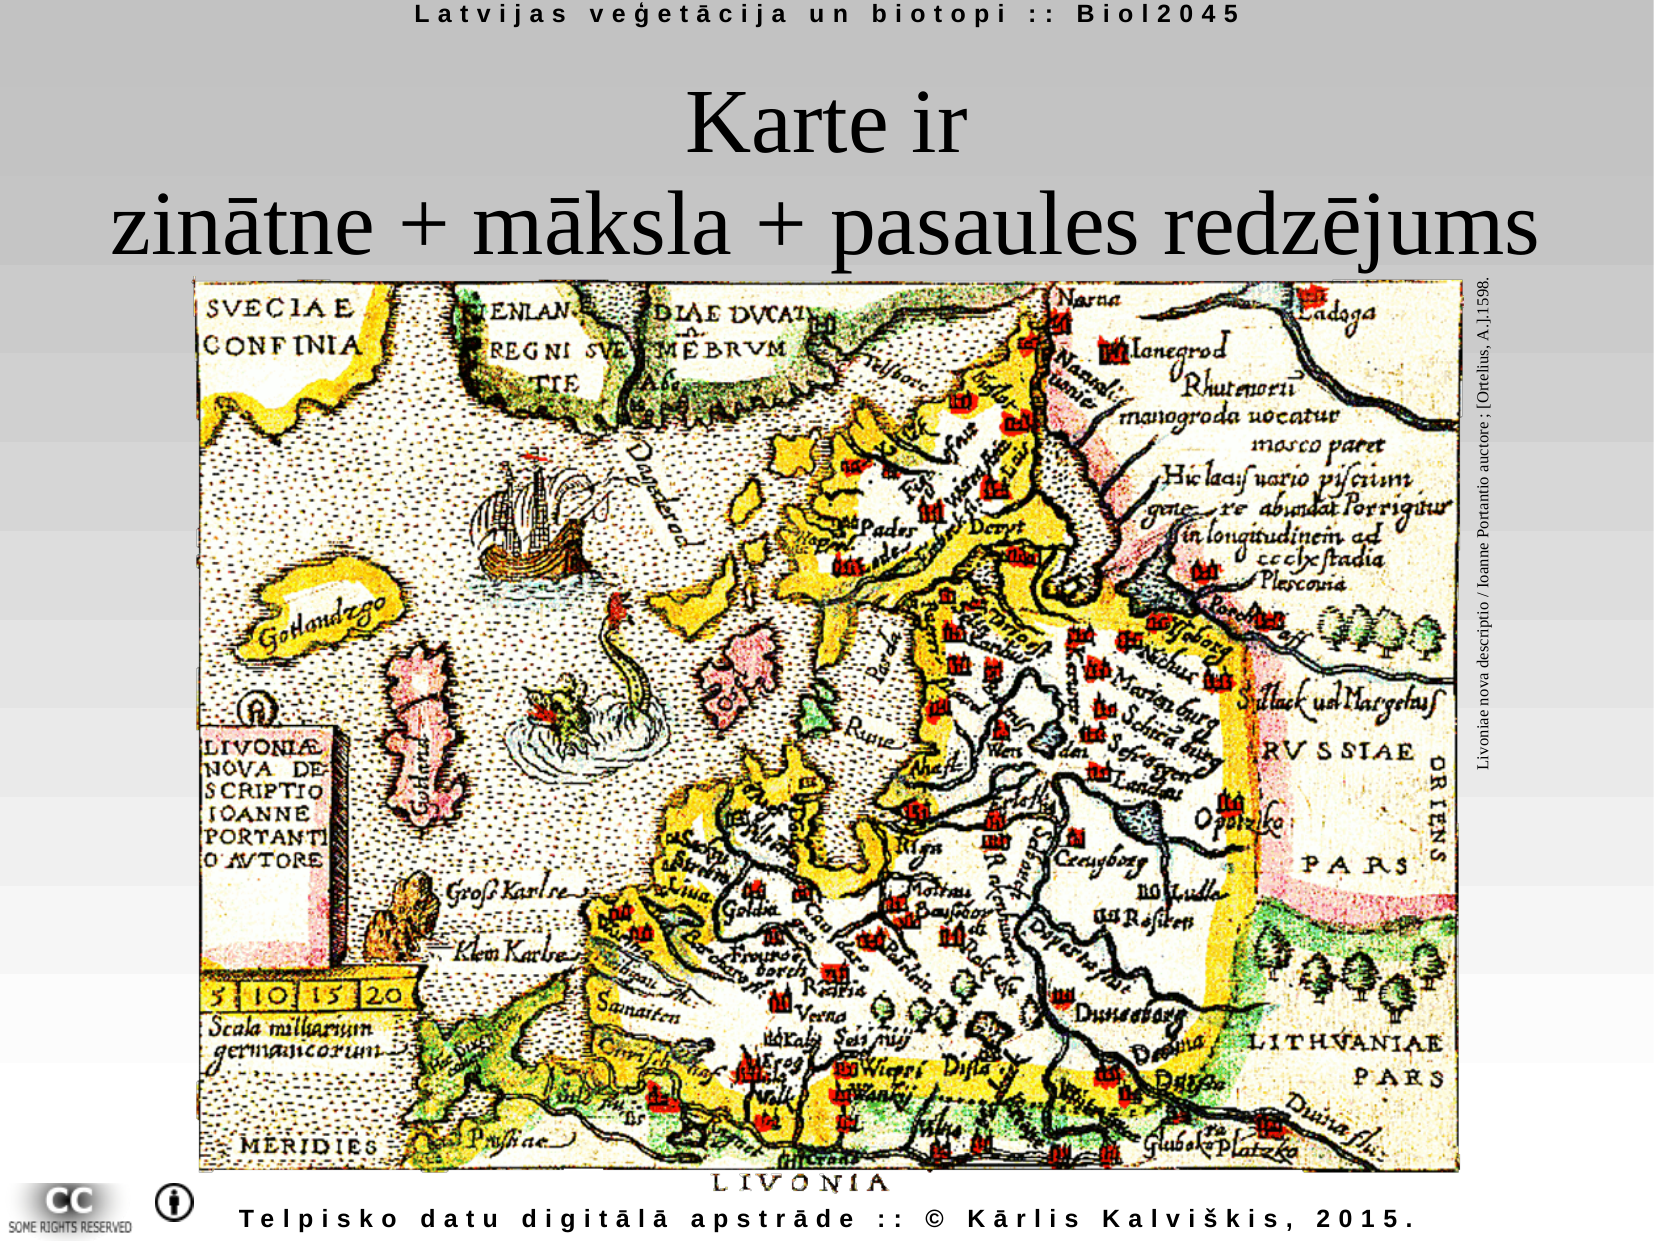

# Karte ir zinātne + māksla + pasaules redzējums
Livoniae nova descriptio / Ioanne Portantio auctore ; [Ortelius, A.].1598.